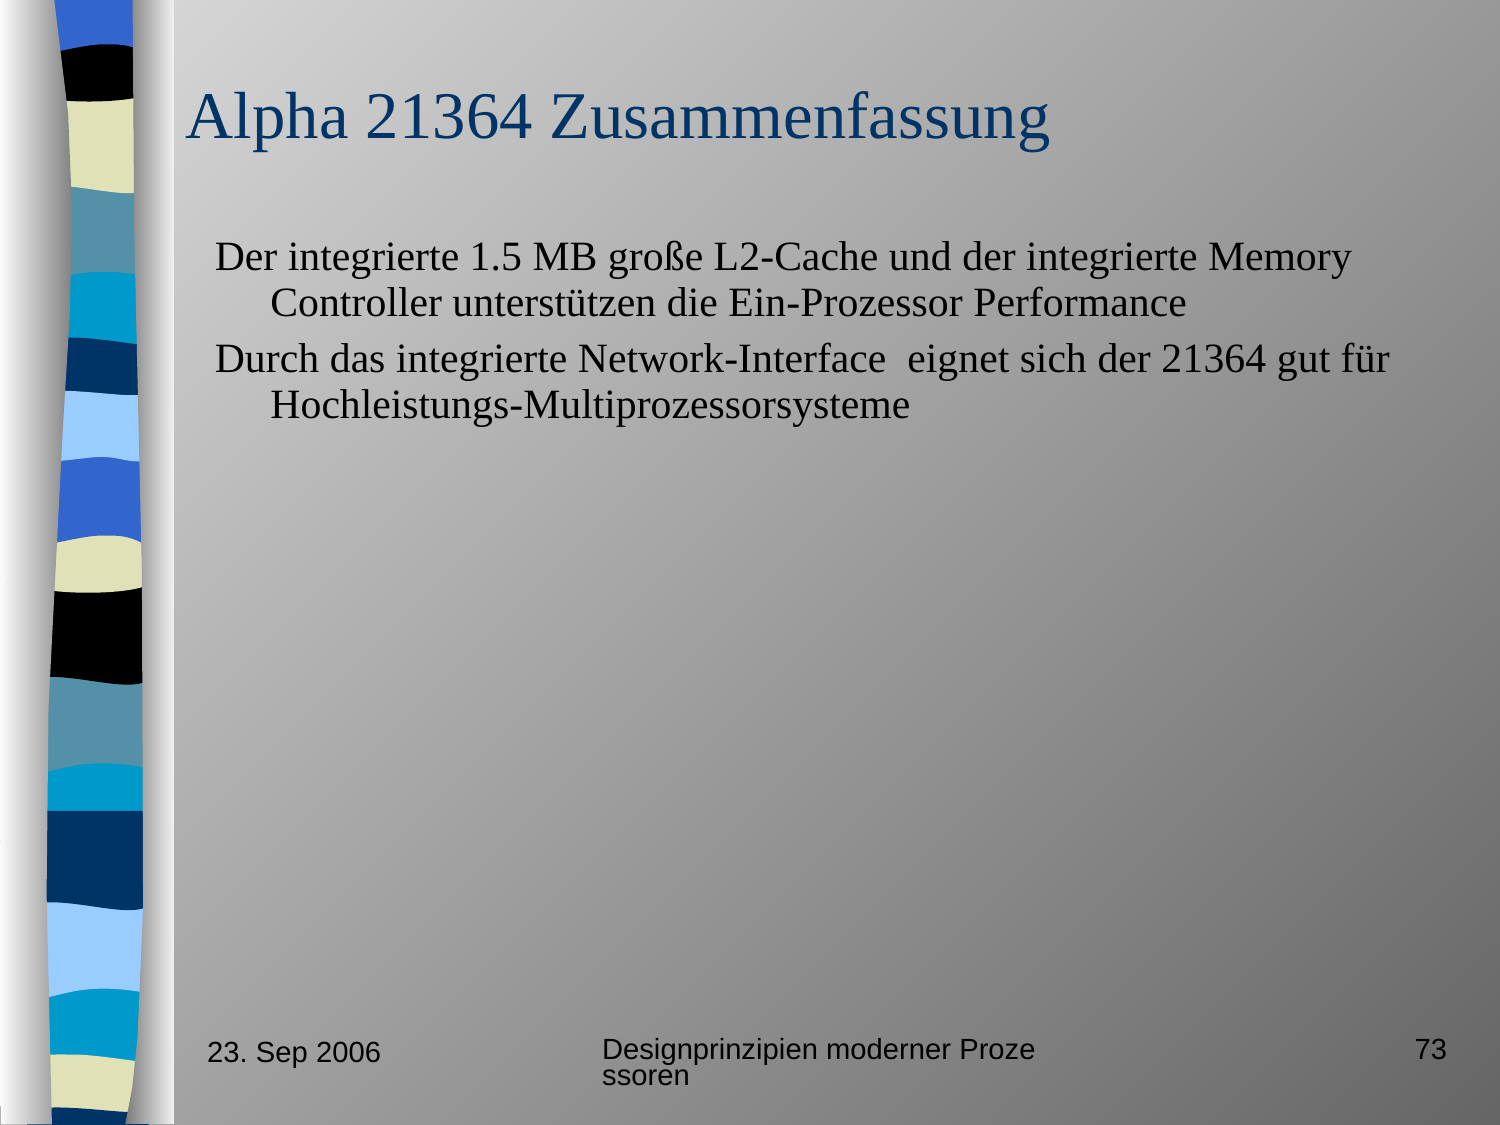

# Alpha 21364 Zusammenfassung
Der integrierte 1.5 MB große L2-Cache und der integrierte Memory Controller unterstützen die Ein-Prozessor Performance
Durch das integrierte Network-Interface eignet sich der 21364 gut für Hochleistungs-Multiprozessorsysteme
Designprinzipien moderner Prozessoren
73